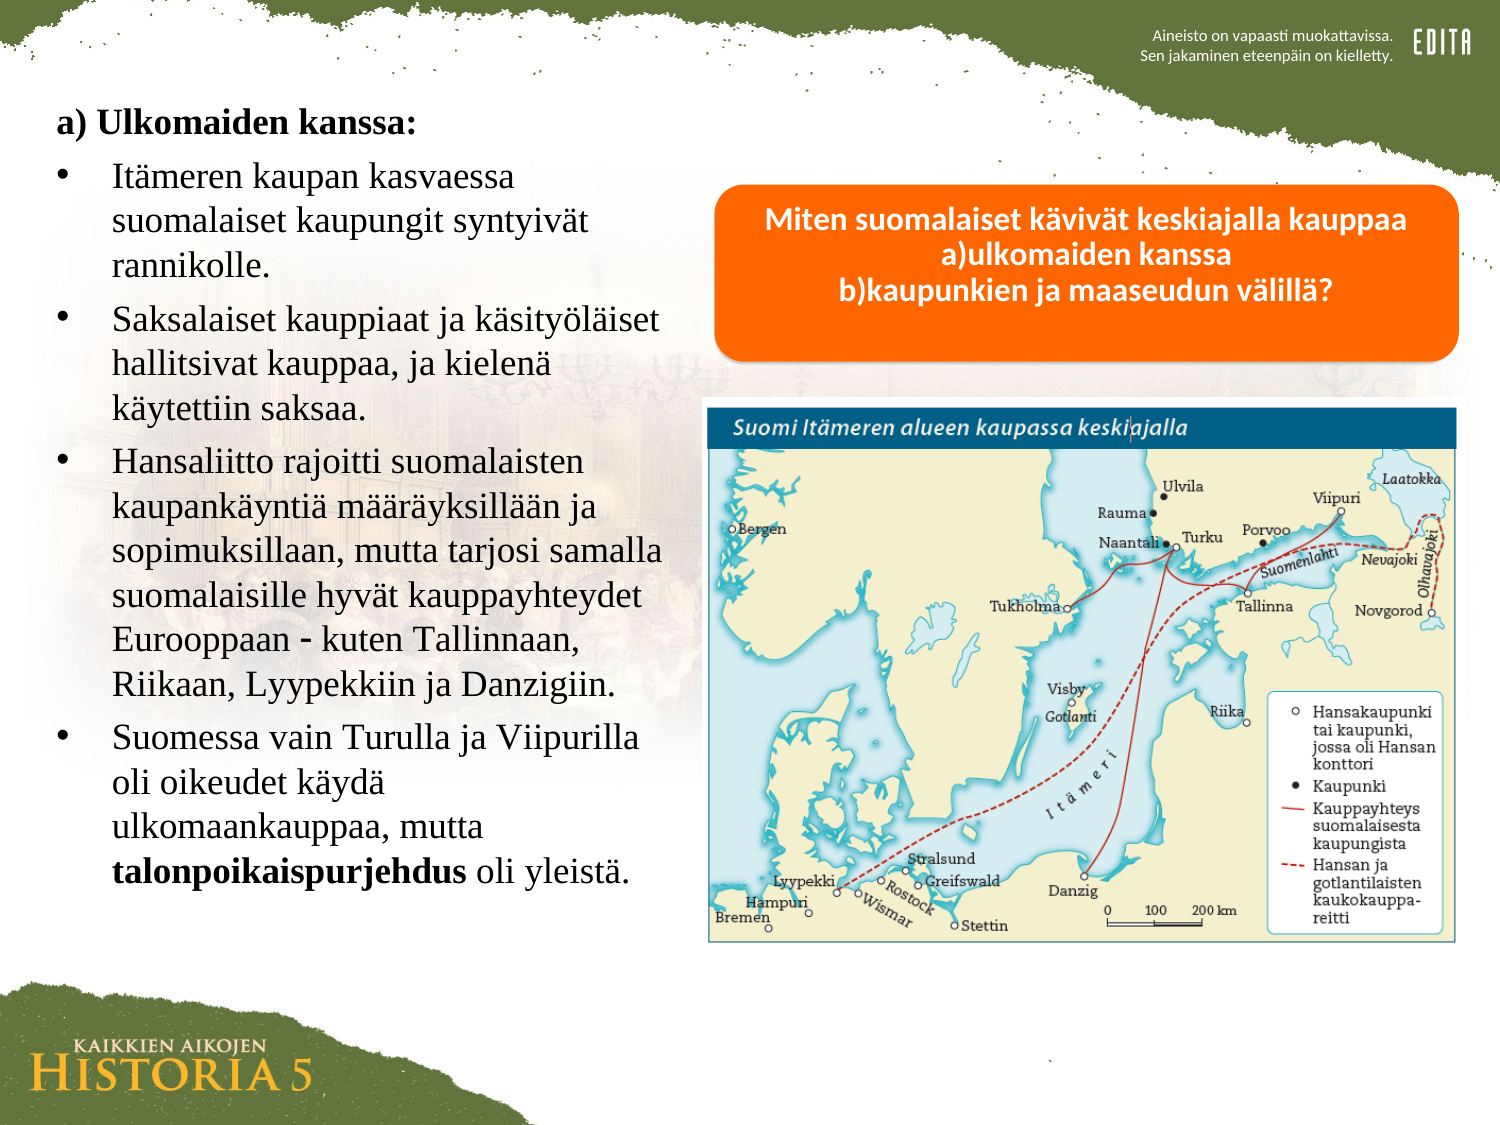

# a) Ulkomaiden kanssa:
Itämeren kaupan kasvaessa suomalaiset kaupungit syntyivät rannikolle.
Saksalaiset kauppiaat ja käsityöläiset hallitsivat kauppaa, ja kielenä käytettiin saksaa.
Hansaliitto rajoitti suomalaisten kaupankäyntiä määräyksillään ja sopimuksillaan, mutta tarjosi samalla suomalaisille hyvät kauppayhteydet Eurooppaan  kuten Tallinnaan, Riikaan, Lyypekkiin ja Danzigiin.
Suomessa vain Turulla ja Viipurilla oli oikeudet käydä ulkomaankauppaa, mutta talonpoikaispurjehdus oli yleistä.
Miten suomalaiset kävivät keskiajalla kauppaa
ulkomaiden kanssa
kaupunkien ja maaseudun välillä?